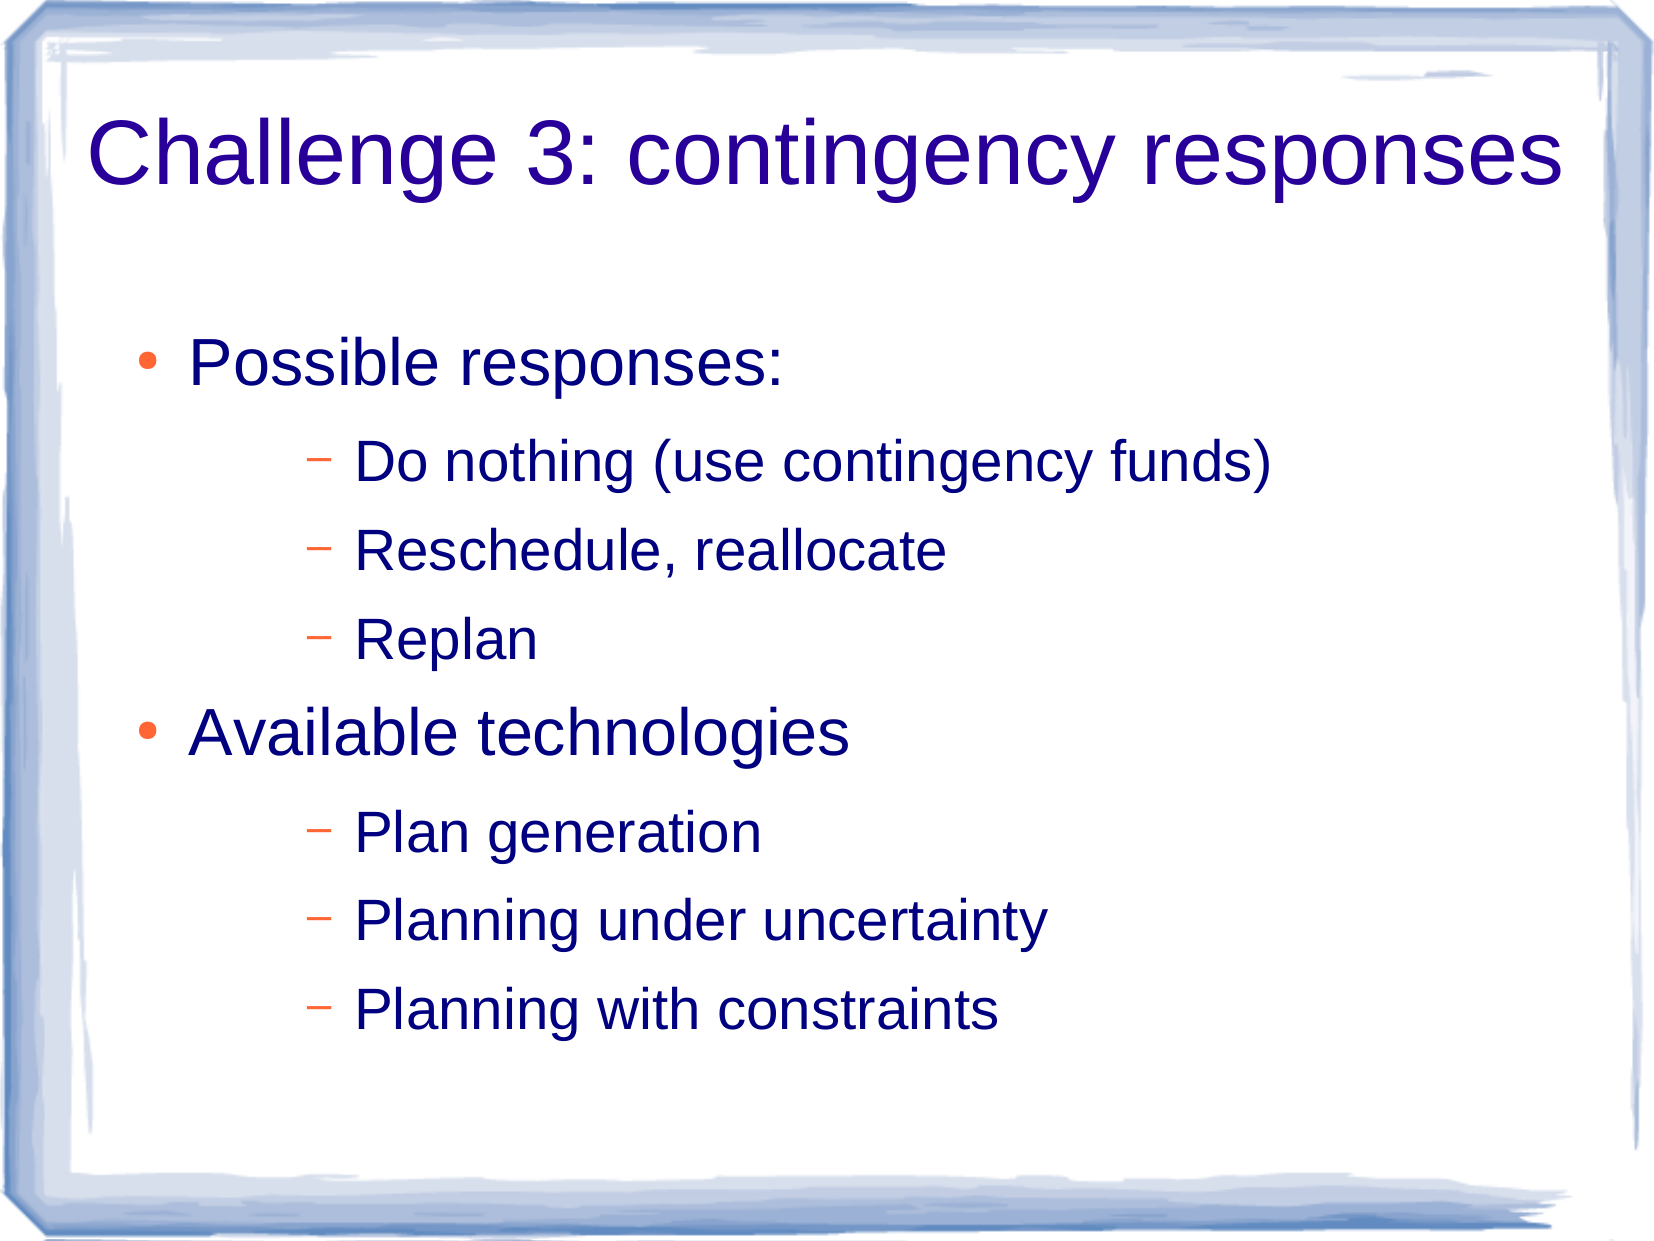

# Challenge 3: contingency responses
Possible responses:
Do nothing (use contingency funds)
Reschedule, reallocate
Replan
Available technologies
Plan generation
Planning under uncertainty
Planning with constraints